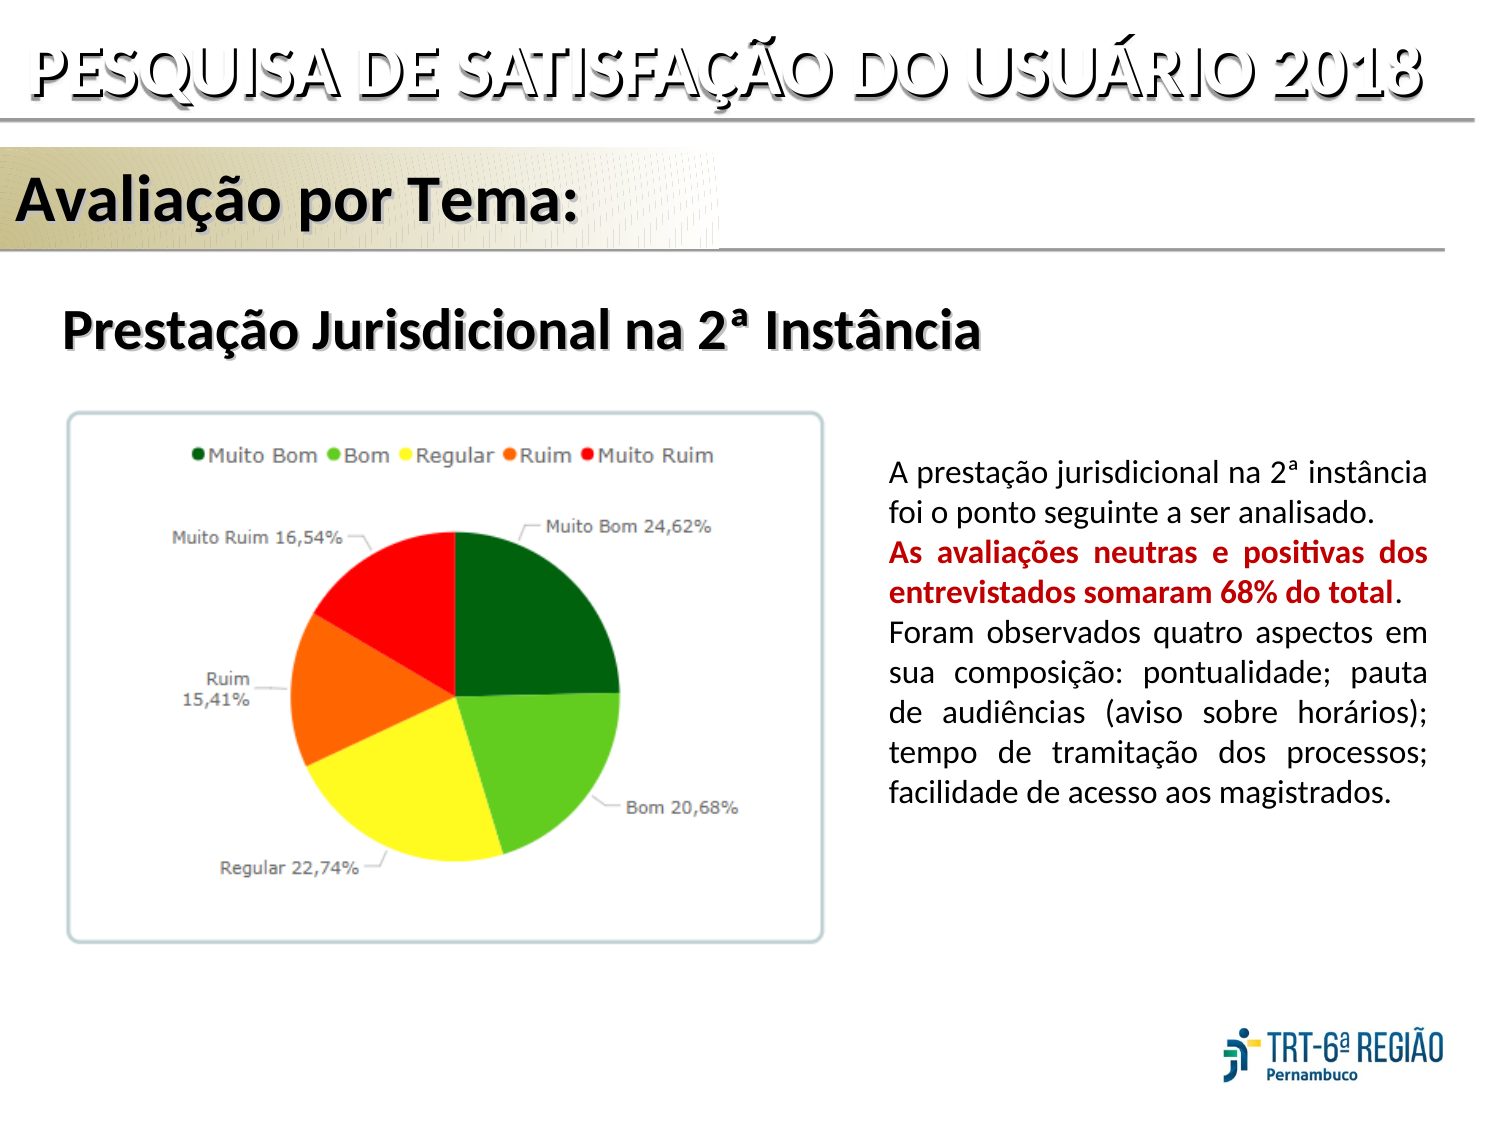

PESQUISA DE SATISFAÇÃO DO USUÁRIO 2018
Avaliação por Tema:
Prestação Jurisdicional na 2ª Instância
A prestação jurisdicional na 2ª instância foi o ponto seguinte a ser analisado.
As avaliações neutras e positivas dos entrevistados somaram 68% do total.
Foram observados quatro aspectos em sua composição: pontualidade; pauta de audiências (aviso sobre horários); tempo de tramitação dos processos; facilidade de acesso aos magistrados.